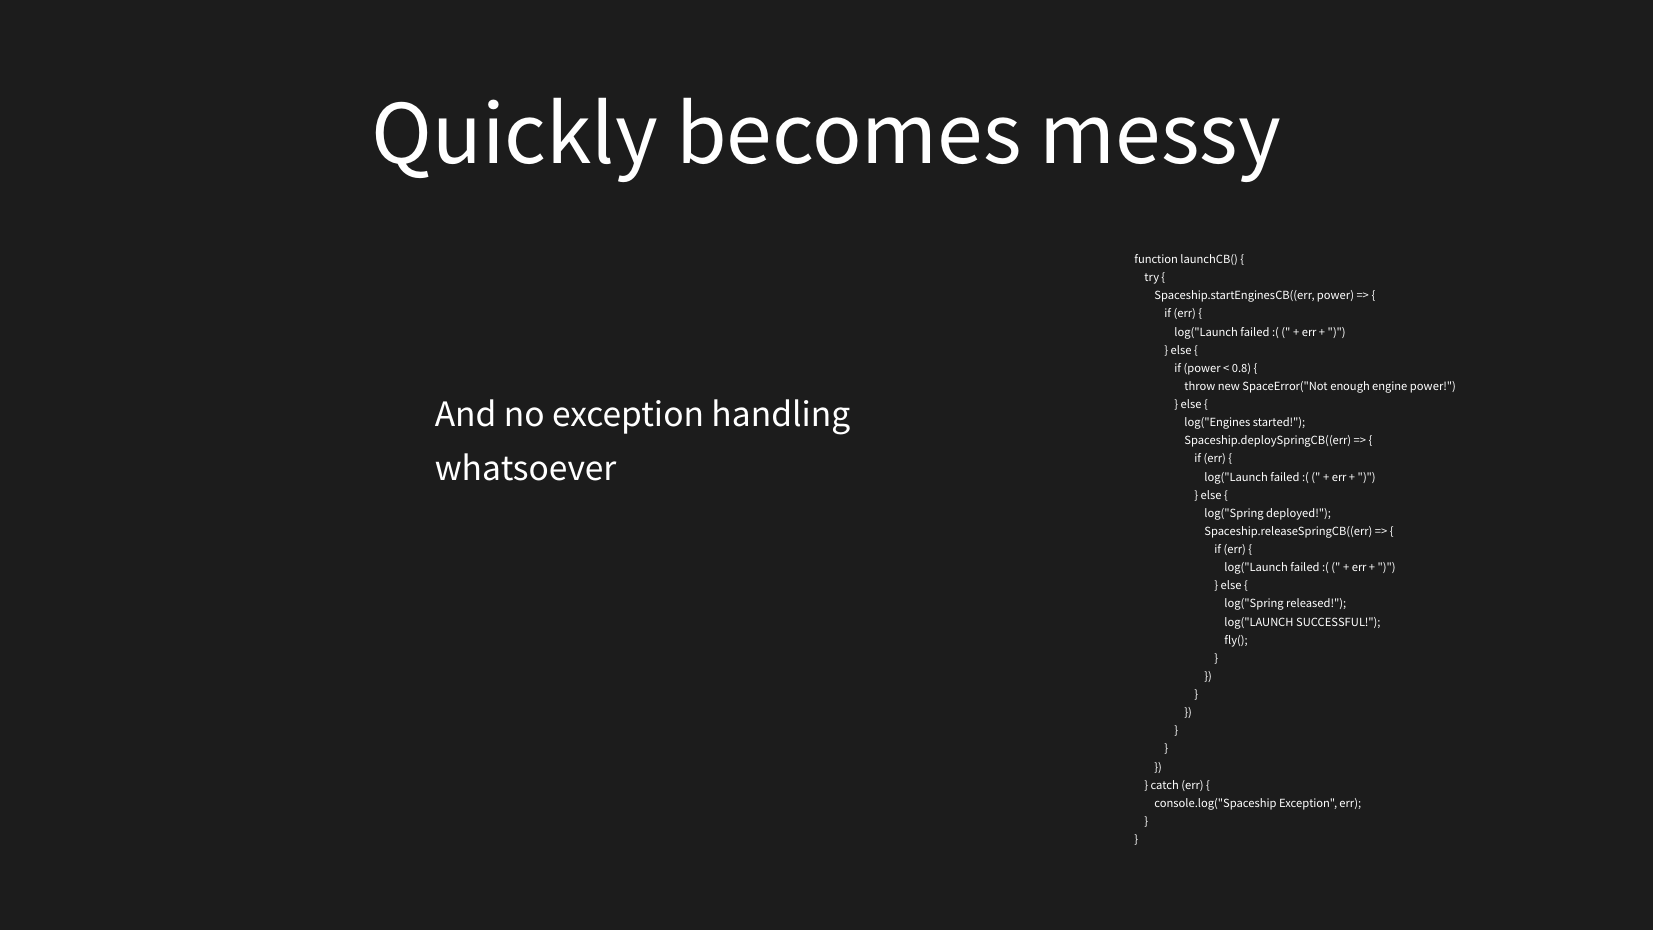

# Quickly becomes messy
function launchCB() {
 try {
 Spaceship.startEnginesCB((err, power) => {
 if (err) {
 log("Launch failed :( (" + err + ")")
 } else {
 if (power < 0.8) {
 throw new SpaceError("Not enough engine power!")
 } else {
 log("Engines started!");
 Spaceship.deploySpringCB((err) => {
 if (err) {
 log("Launch failed :( (" + err + ")")
 } else {
 log("Spring deployed!");
 Spaceship.releaseSpringCB((err) => {
 if (err) {
 log("Launch failed :( (" + err + ")")
 } else {
 log("Spring released!");
 log("LAUNCH SUCCESSFUL!");
 fly();
 }
 })
 }
 })
 }
 }
 })
 } catch (err) {
 console.log("Spaceship Exception", err);
 }
}
And no exception handling whatsoever